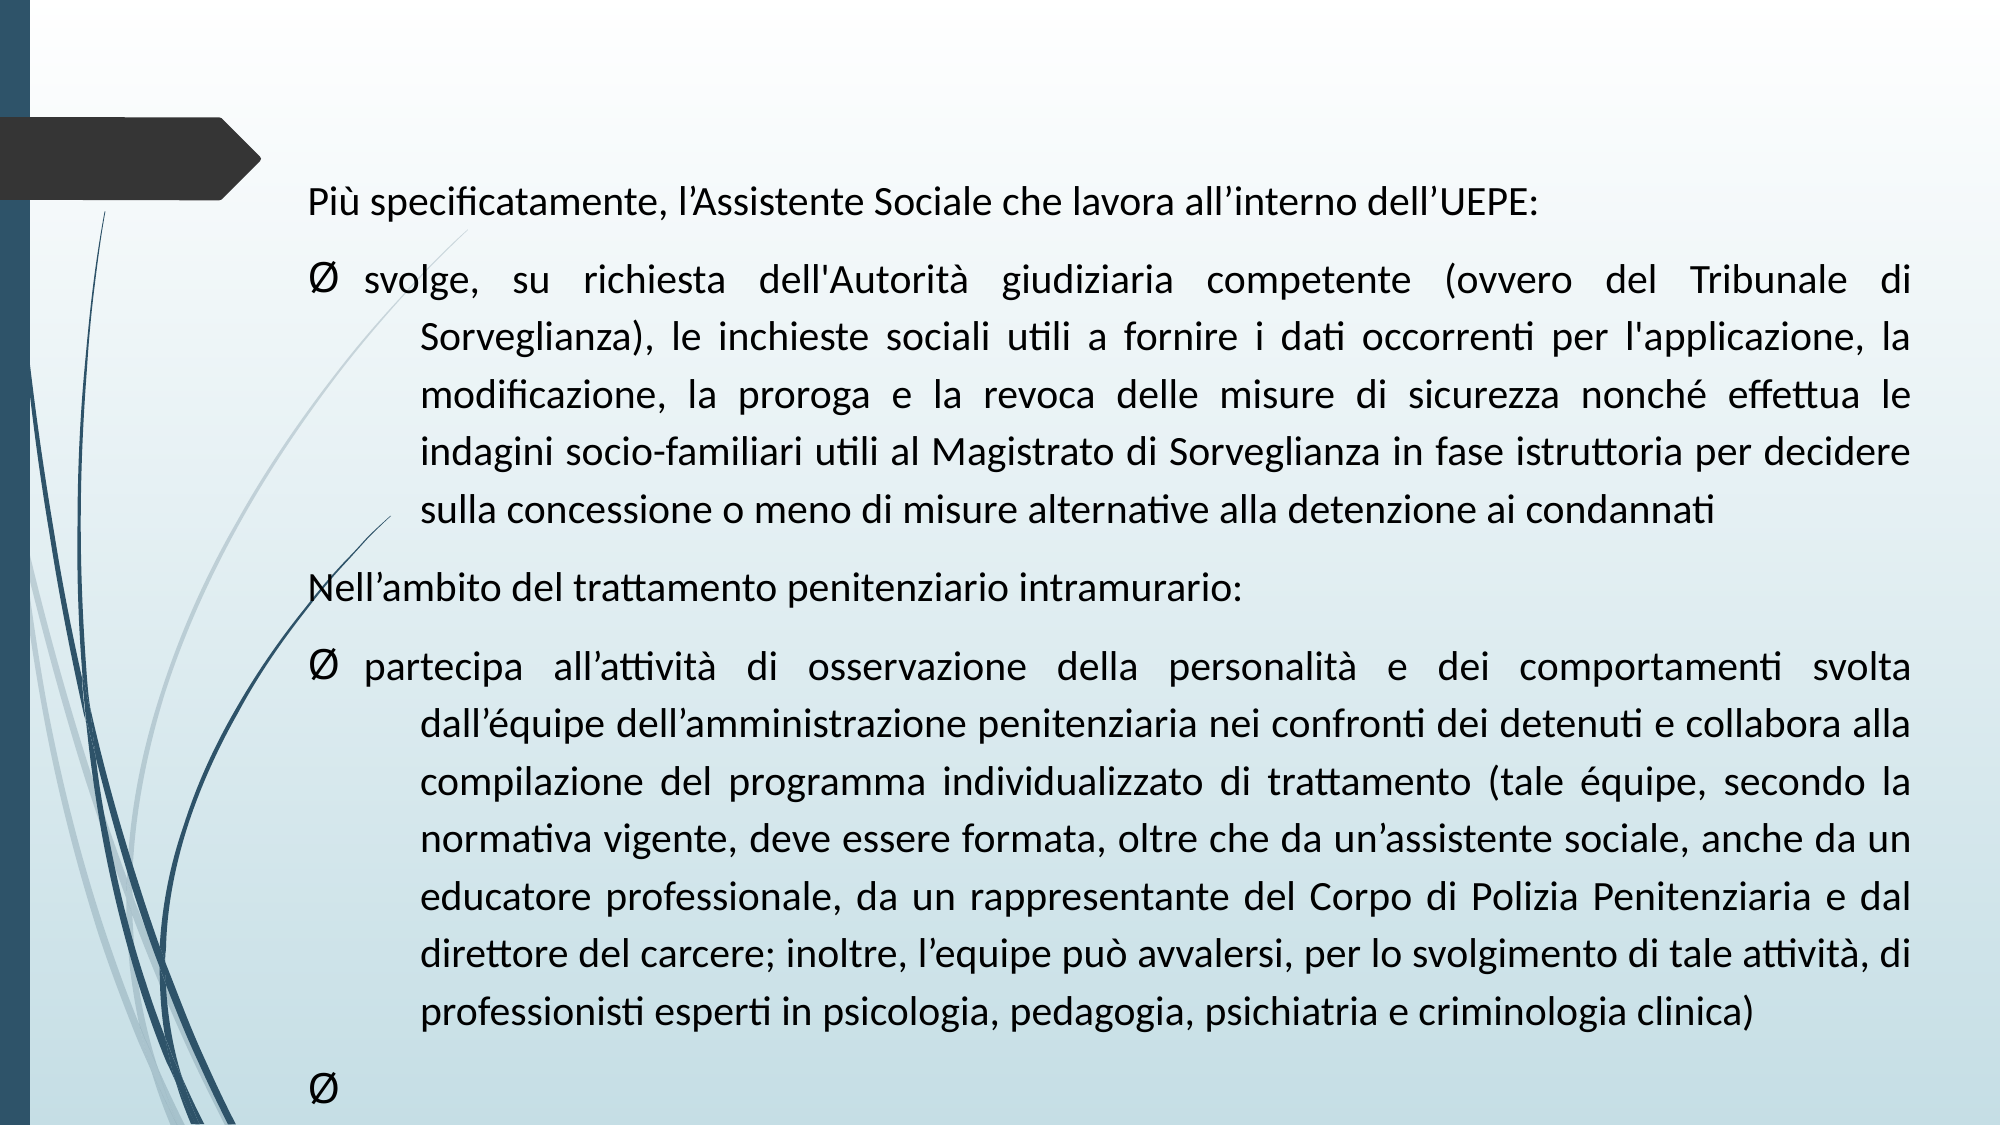

Più specificatamente, l’Assistente Sociale che lavora all’interno dell’UEPE:
svolge, su richiesta dell'Autorità giudiziaria competente (ovvero del Tribunale di Sorveglianza), le inchieste sociali utili a fornire i dati occorrenti per l'applicazione, la modificazione, la proroga e la revoca delle misure di sicurezza nonché effettua le indagini socio-familiari utili al Magistrato di Sorveglianza in fase istruttoria per decidere sulla concessione o meno di misure alternative alla detenzione ai condannati
Nell’ambito del trattamento penitenziario intramurario:
partecipa all’attività di osservazione della personalità e dei comportamenti svolta dall’équipe dell’amministrazione penitenziaria nei confronti dei detenuti e collabora alla compilazione del programma individualizzato di trattamento (tale équipe, secondo la normativa vigente, deve essere formata, oltre che da un’assistente sociale, anche da un educatore professionale, da un rappresentante del Corpo di Polizia Penitenziaria e dal direttore del carcere; inoltre, l’equipe può avvalersi, per lo svolgimento di tale attività, di professionisti esperti in psicologia, pedagogia, psichiatria e criminologia clinica)